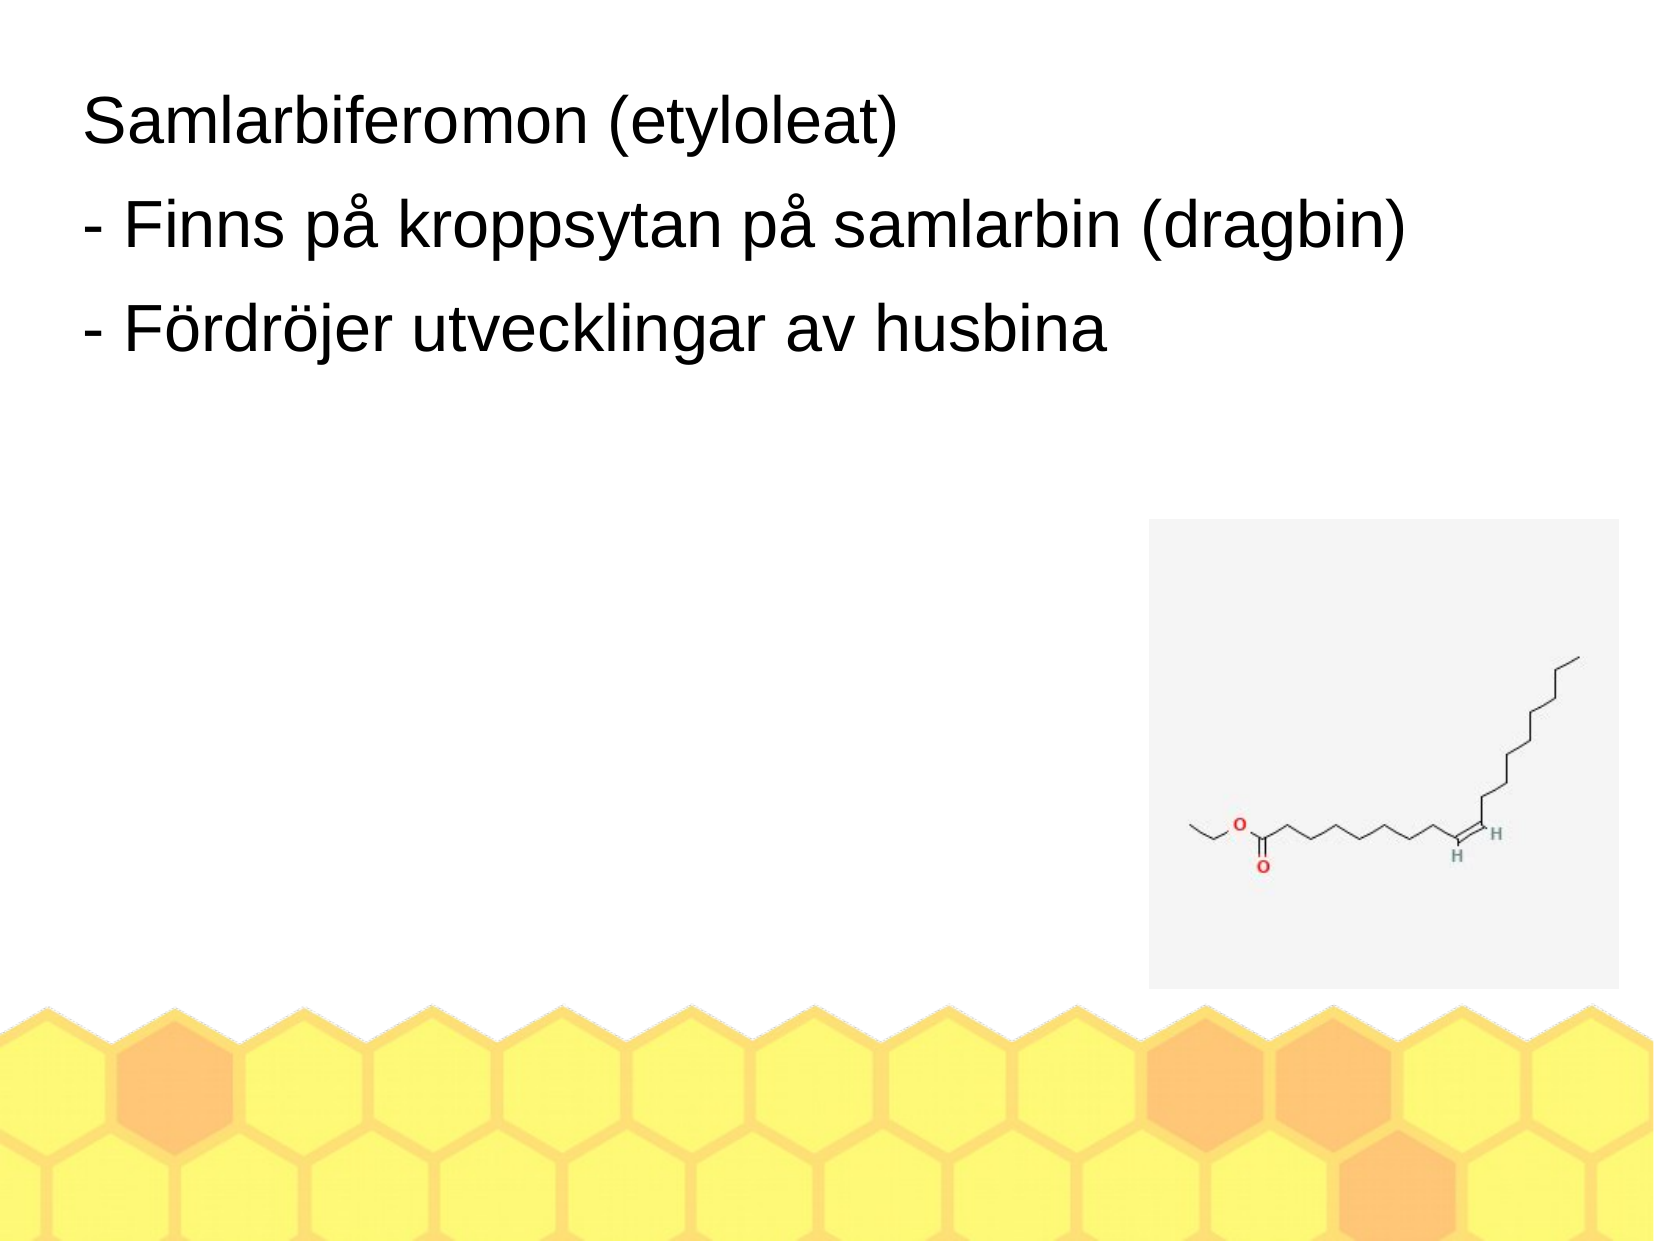

# Samlarbiferomon (etyloleat)
- Finns på kroppsytan på samlarbin (dragbin)
- Fördröjer utvecklingar av husbina